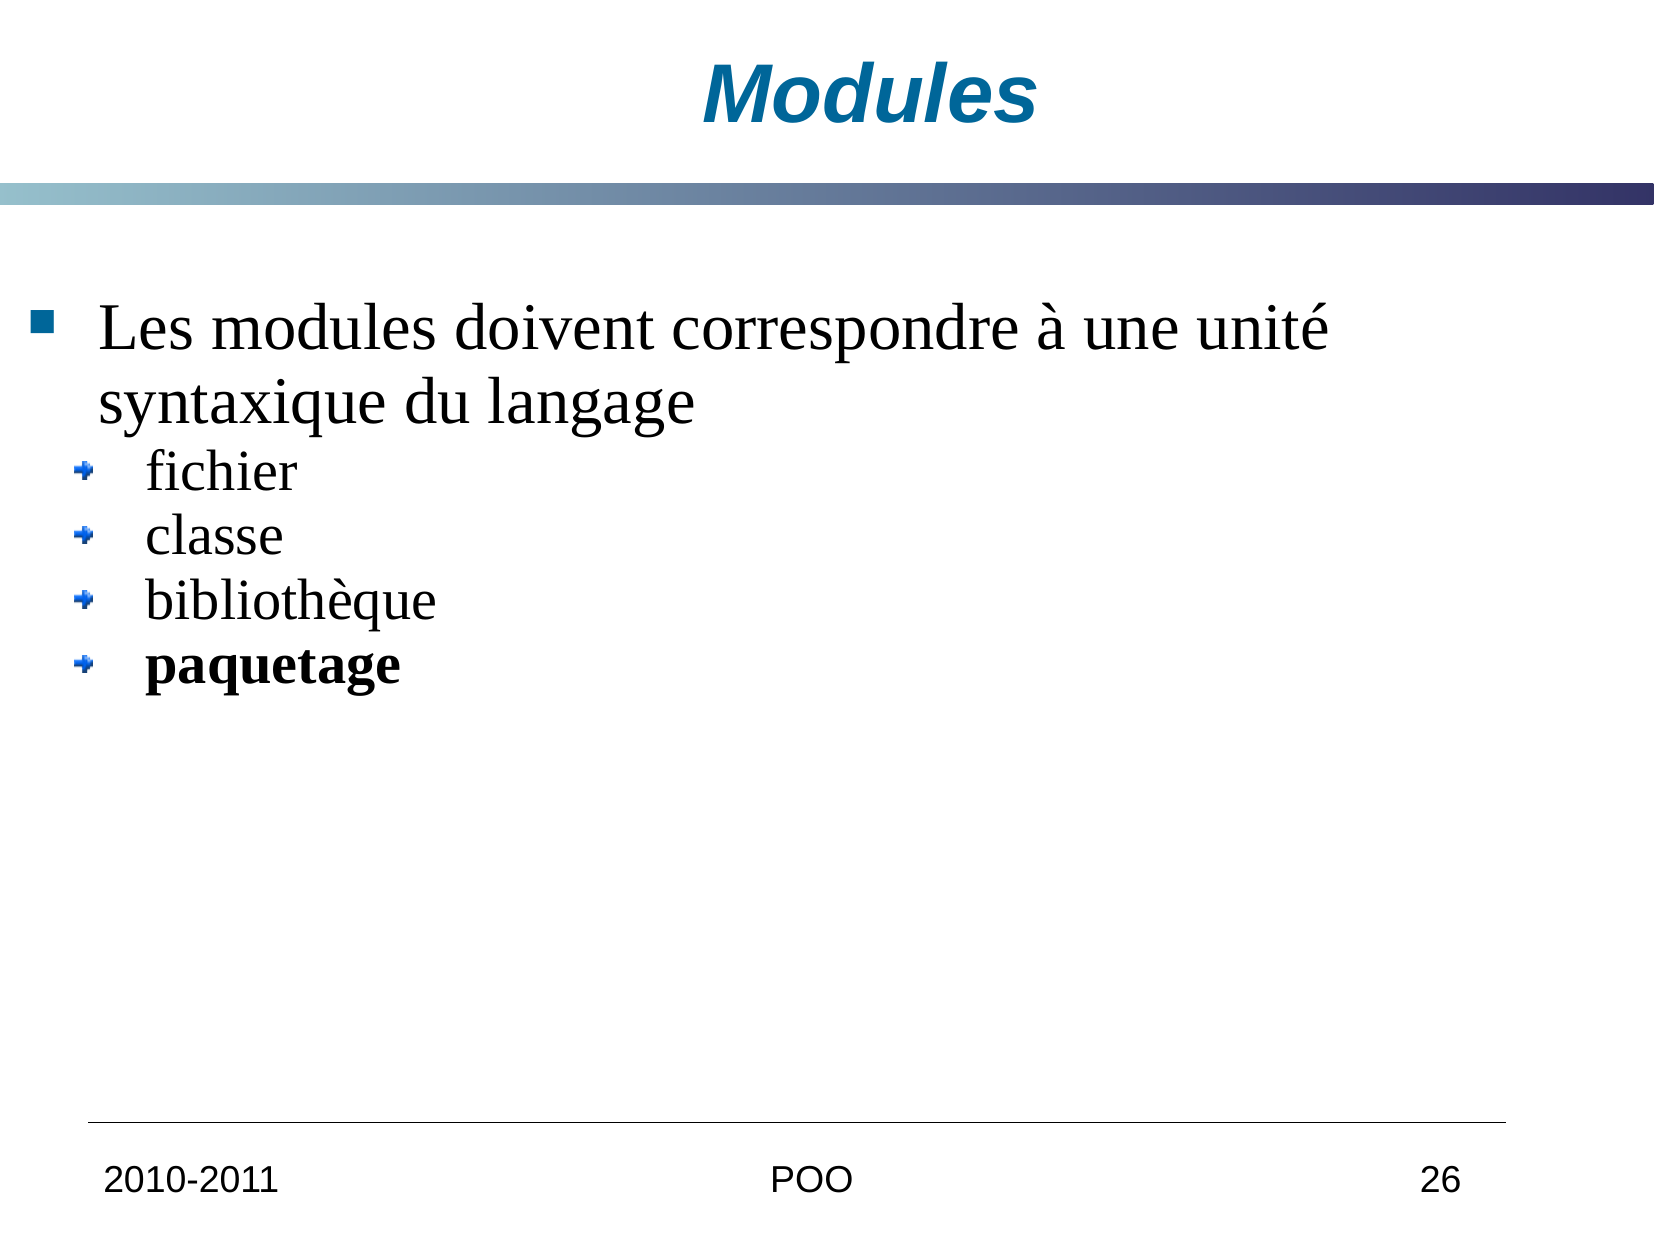

# Modules
Les modules doivent correspondre à une unité syntaxique du langage
fichier
classe
bibliothèque
paquetage